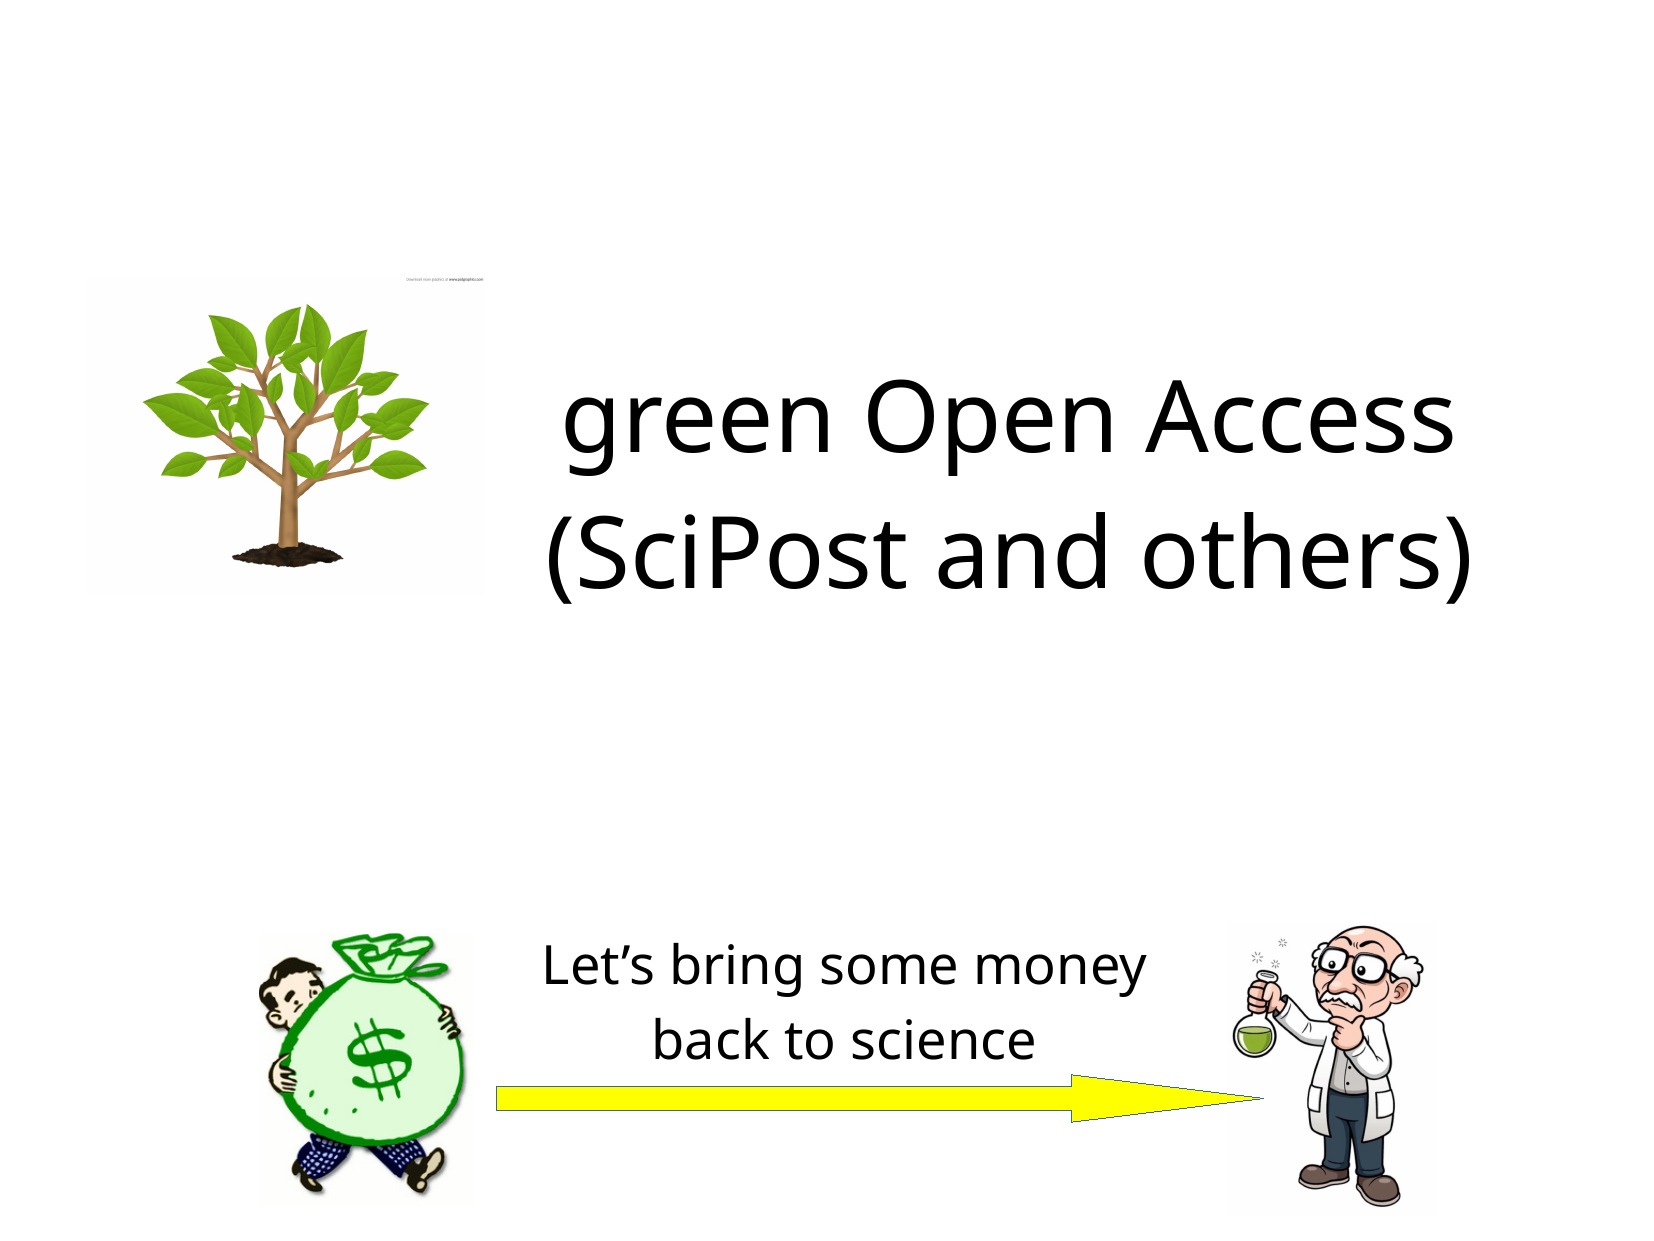

green Open Access
(SciPost and others)
Let’s bring some money back to science